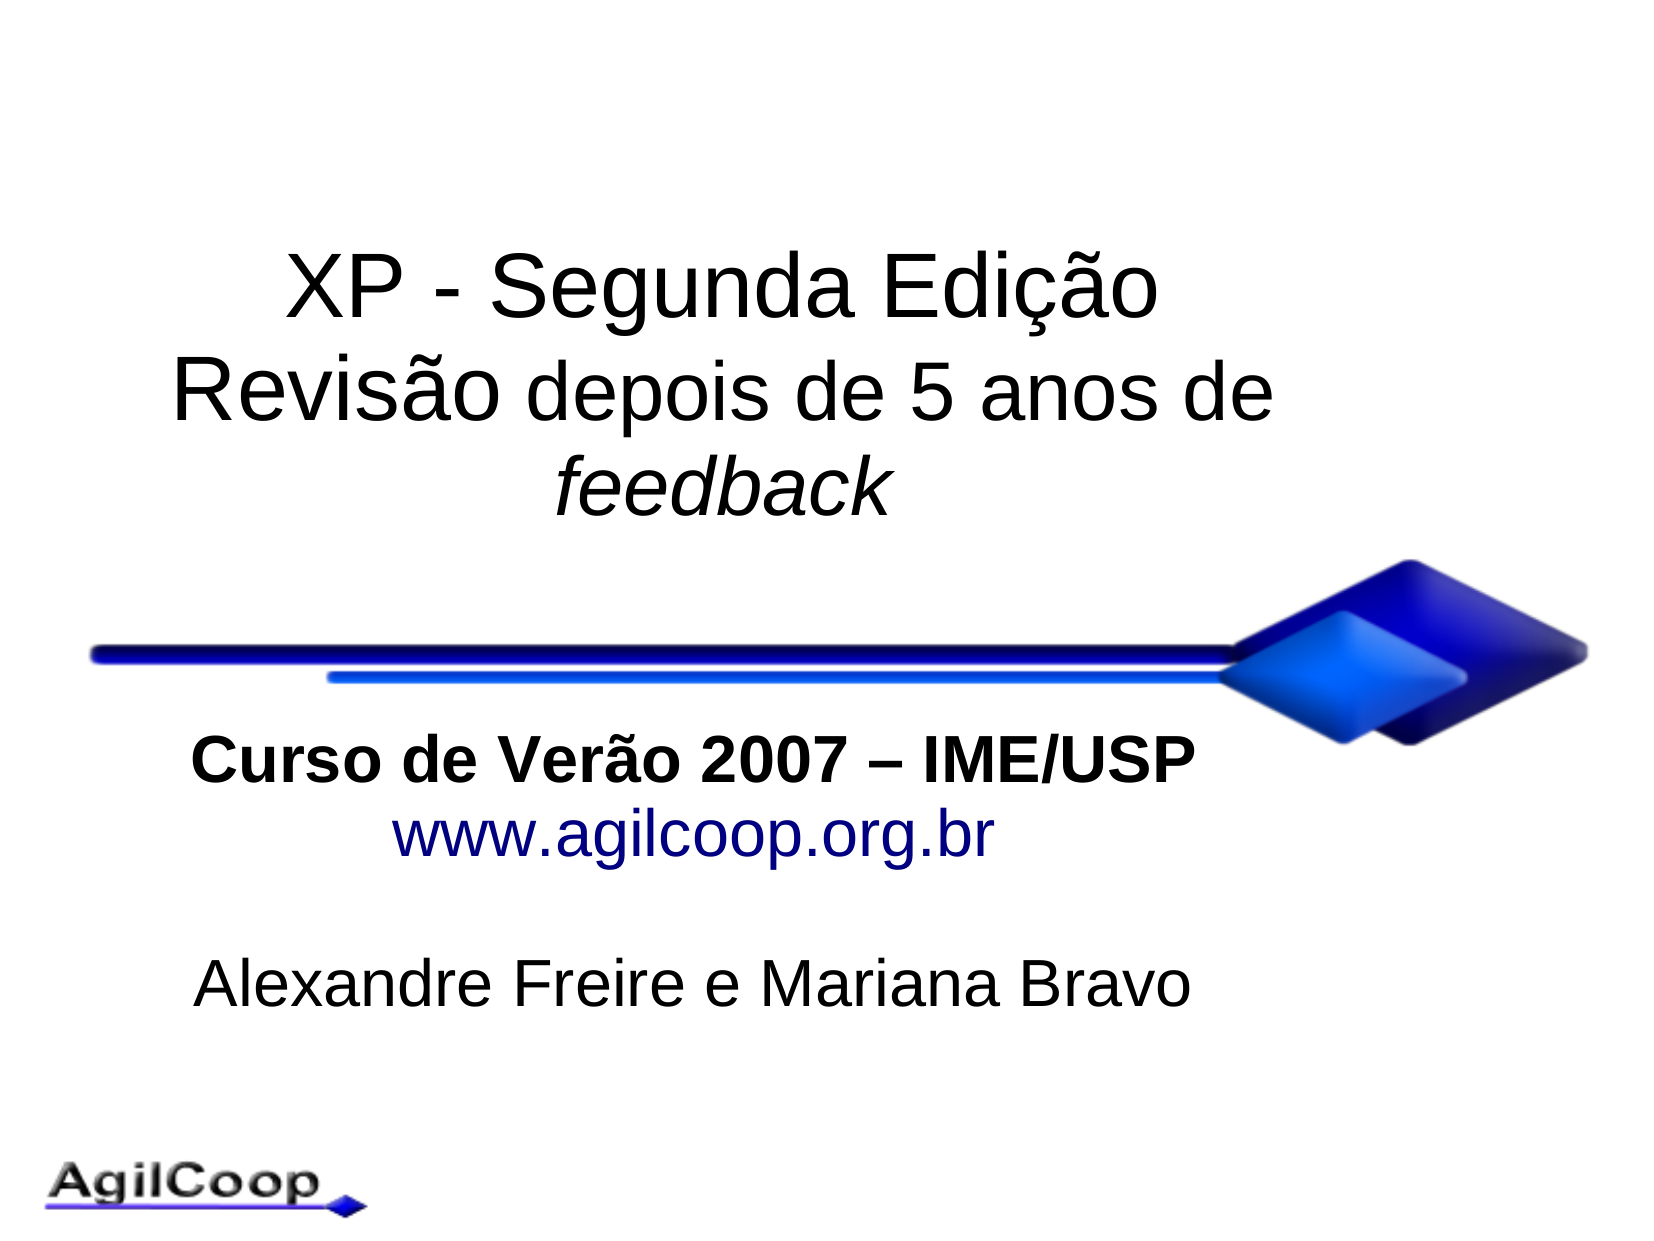

# XP - Segunda Edição Revisão depois de 5 anos de feedback
Curso de Verão 2007 – IME/USP
www.agilcoop.org.br
Alexandre Freire e Mariana Bravo